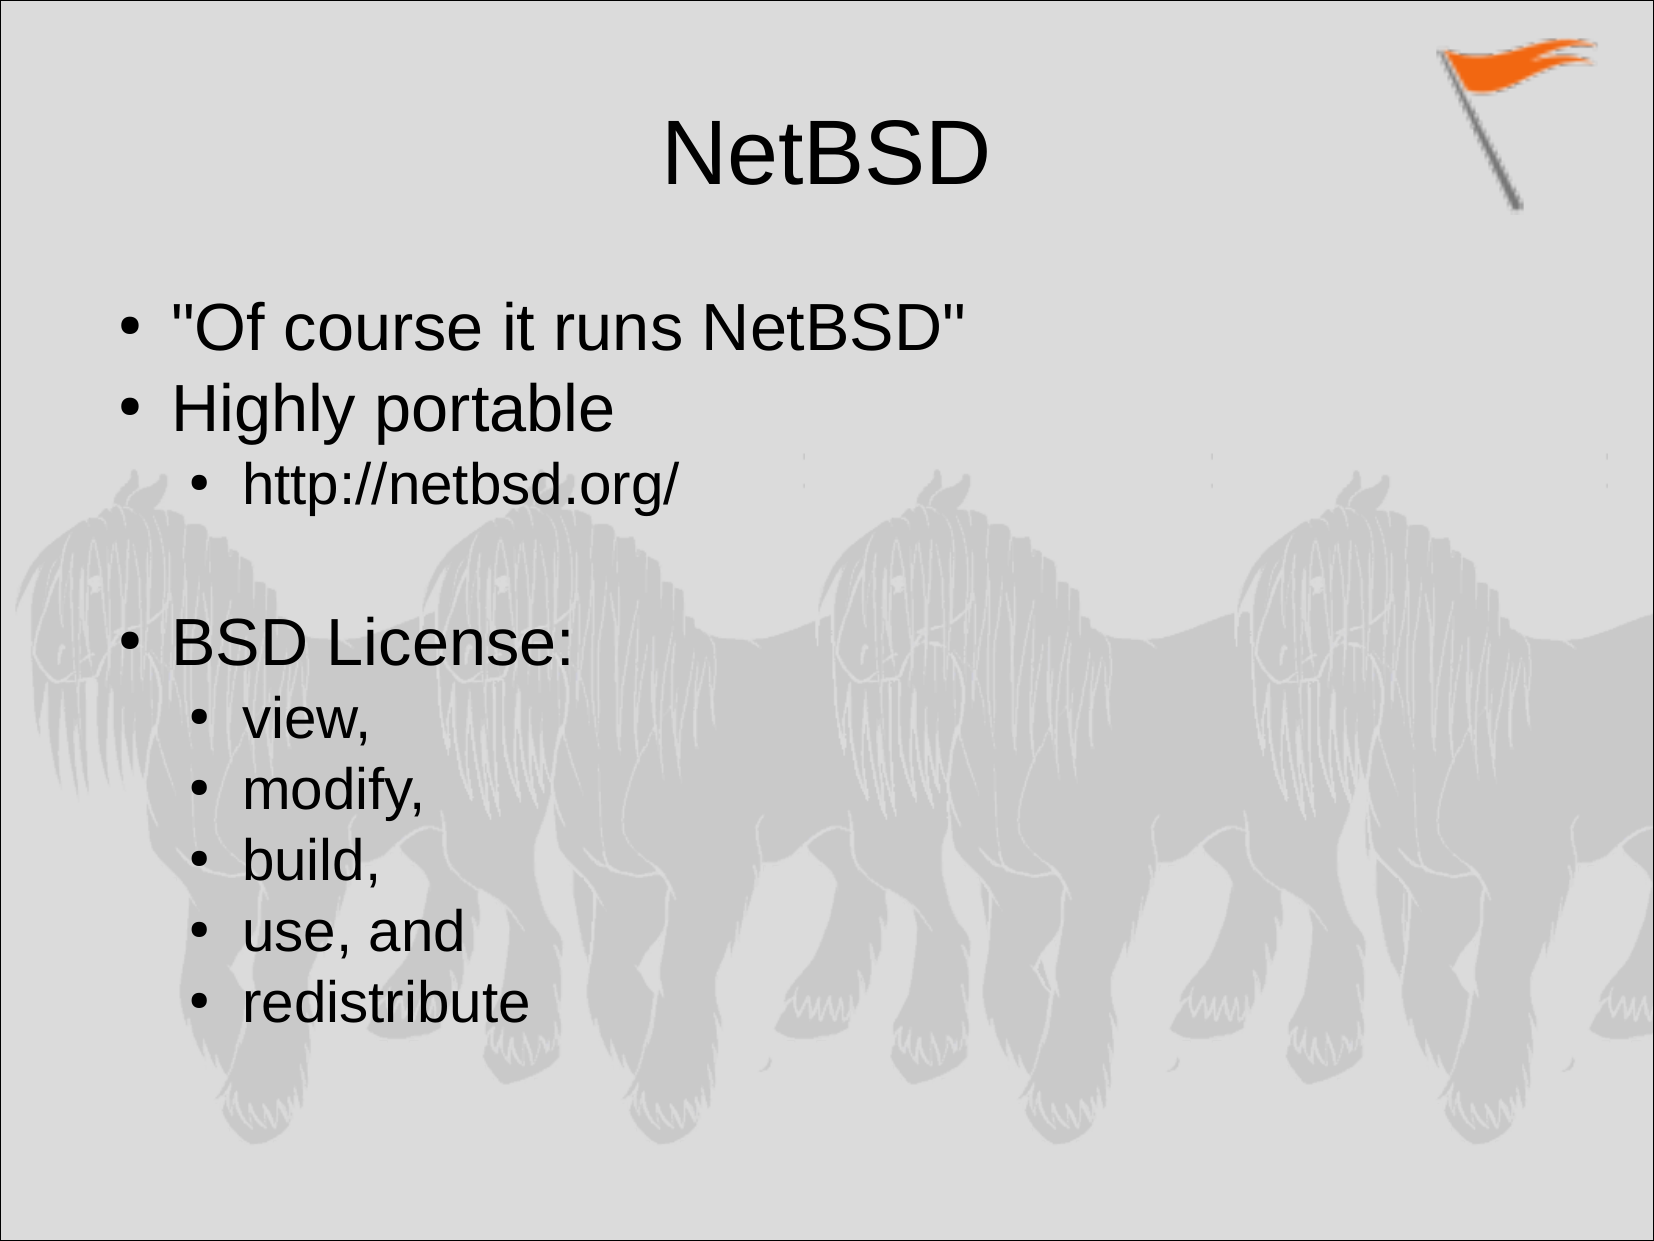

# NetBSD
"Of course it runs NetBSD"
Highly portable
http://netbsd.org/
BSD License:
view,
modify,
build,
use, and
redistribute